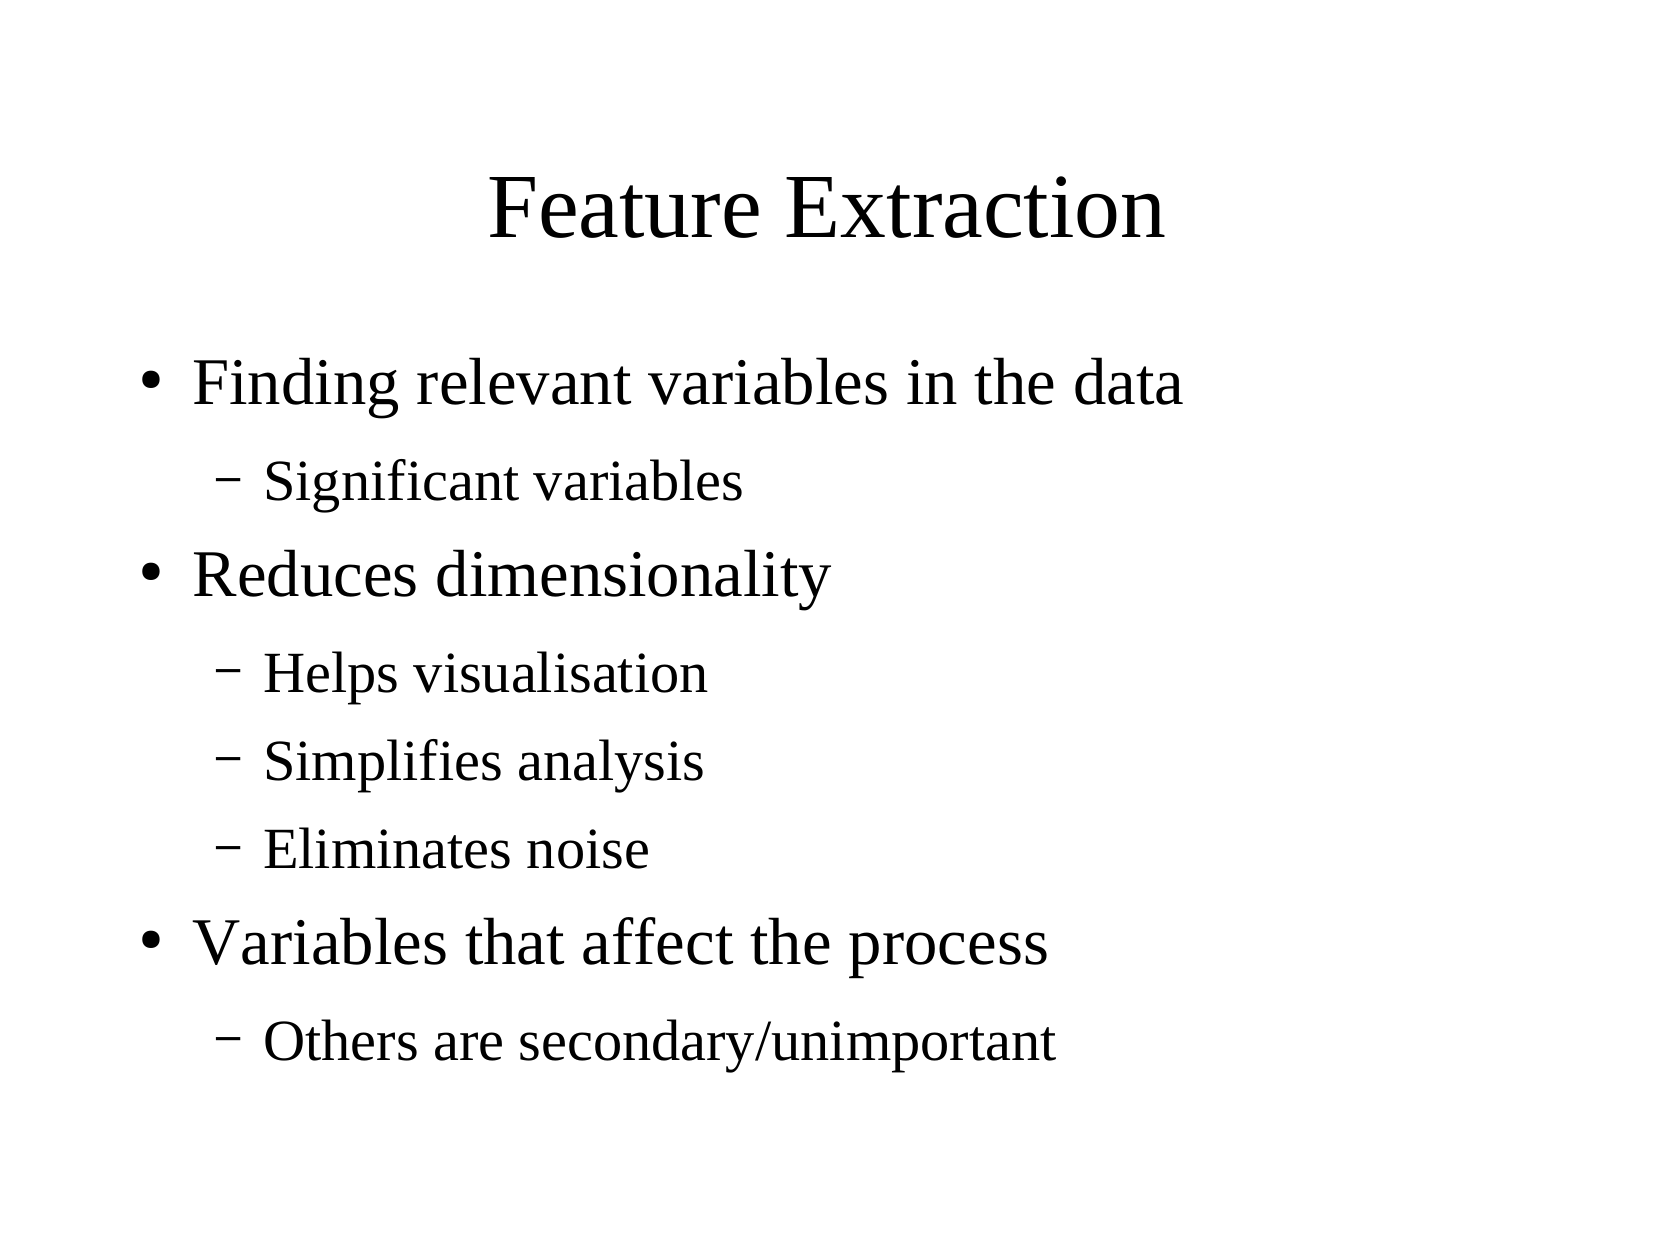

# Feature Extraction
Finding relevant variables in the data
Significant variables
Reduces dimensionality
Helps visualisation
Simplifies analysis
Eliminates noise
Variables that affect the process
Others are secondary/unimportant